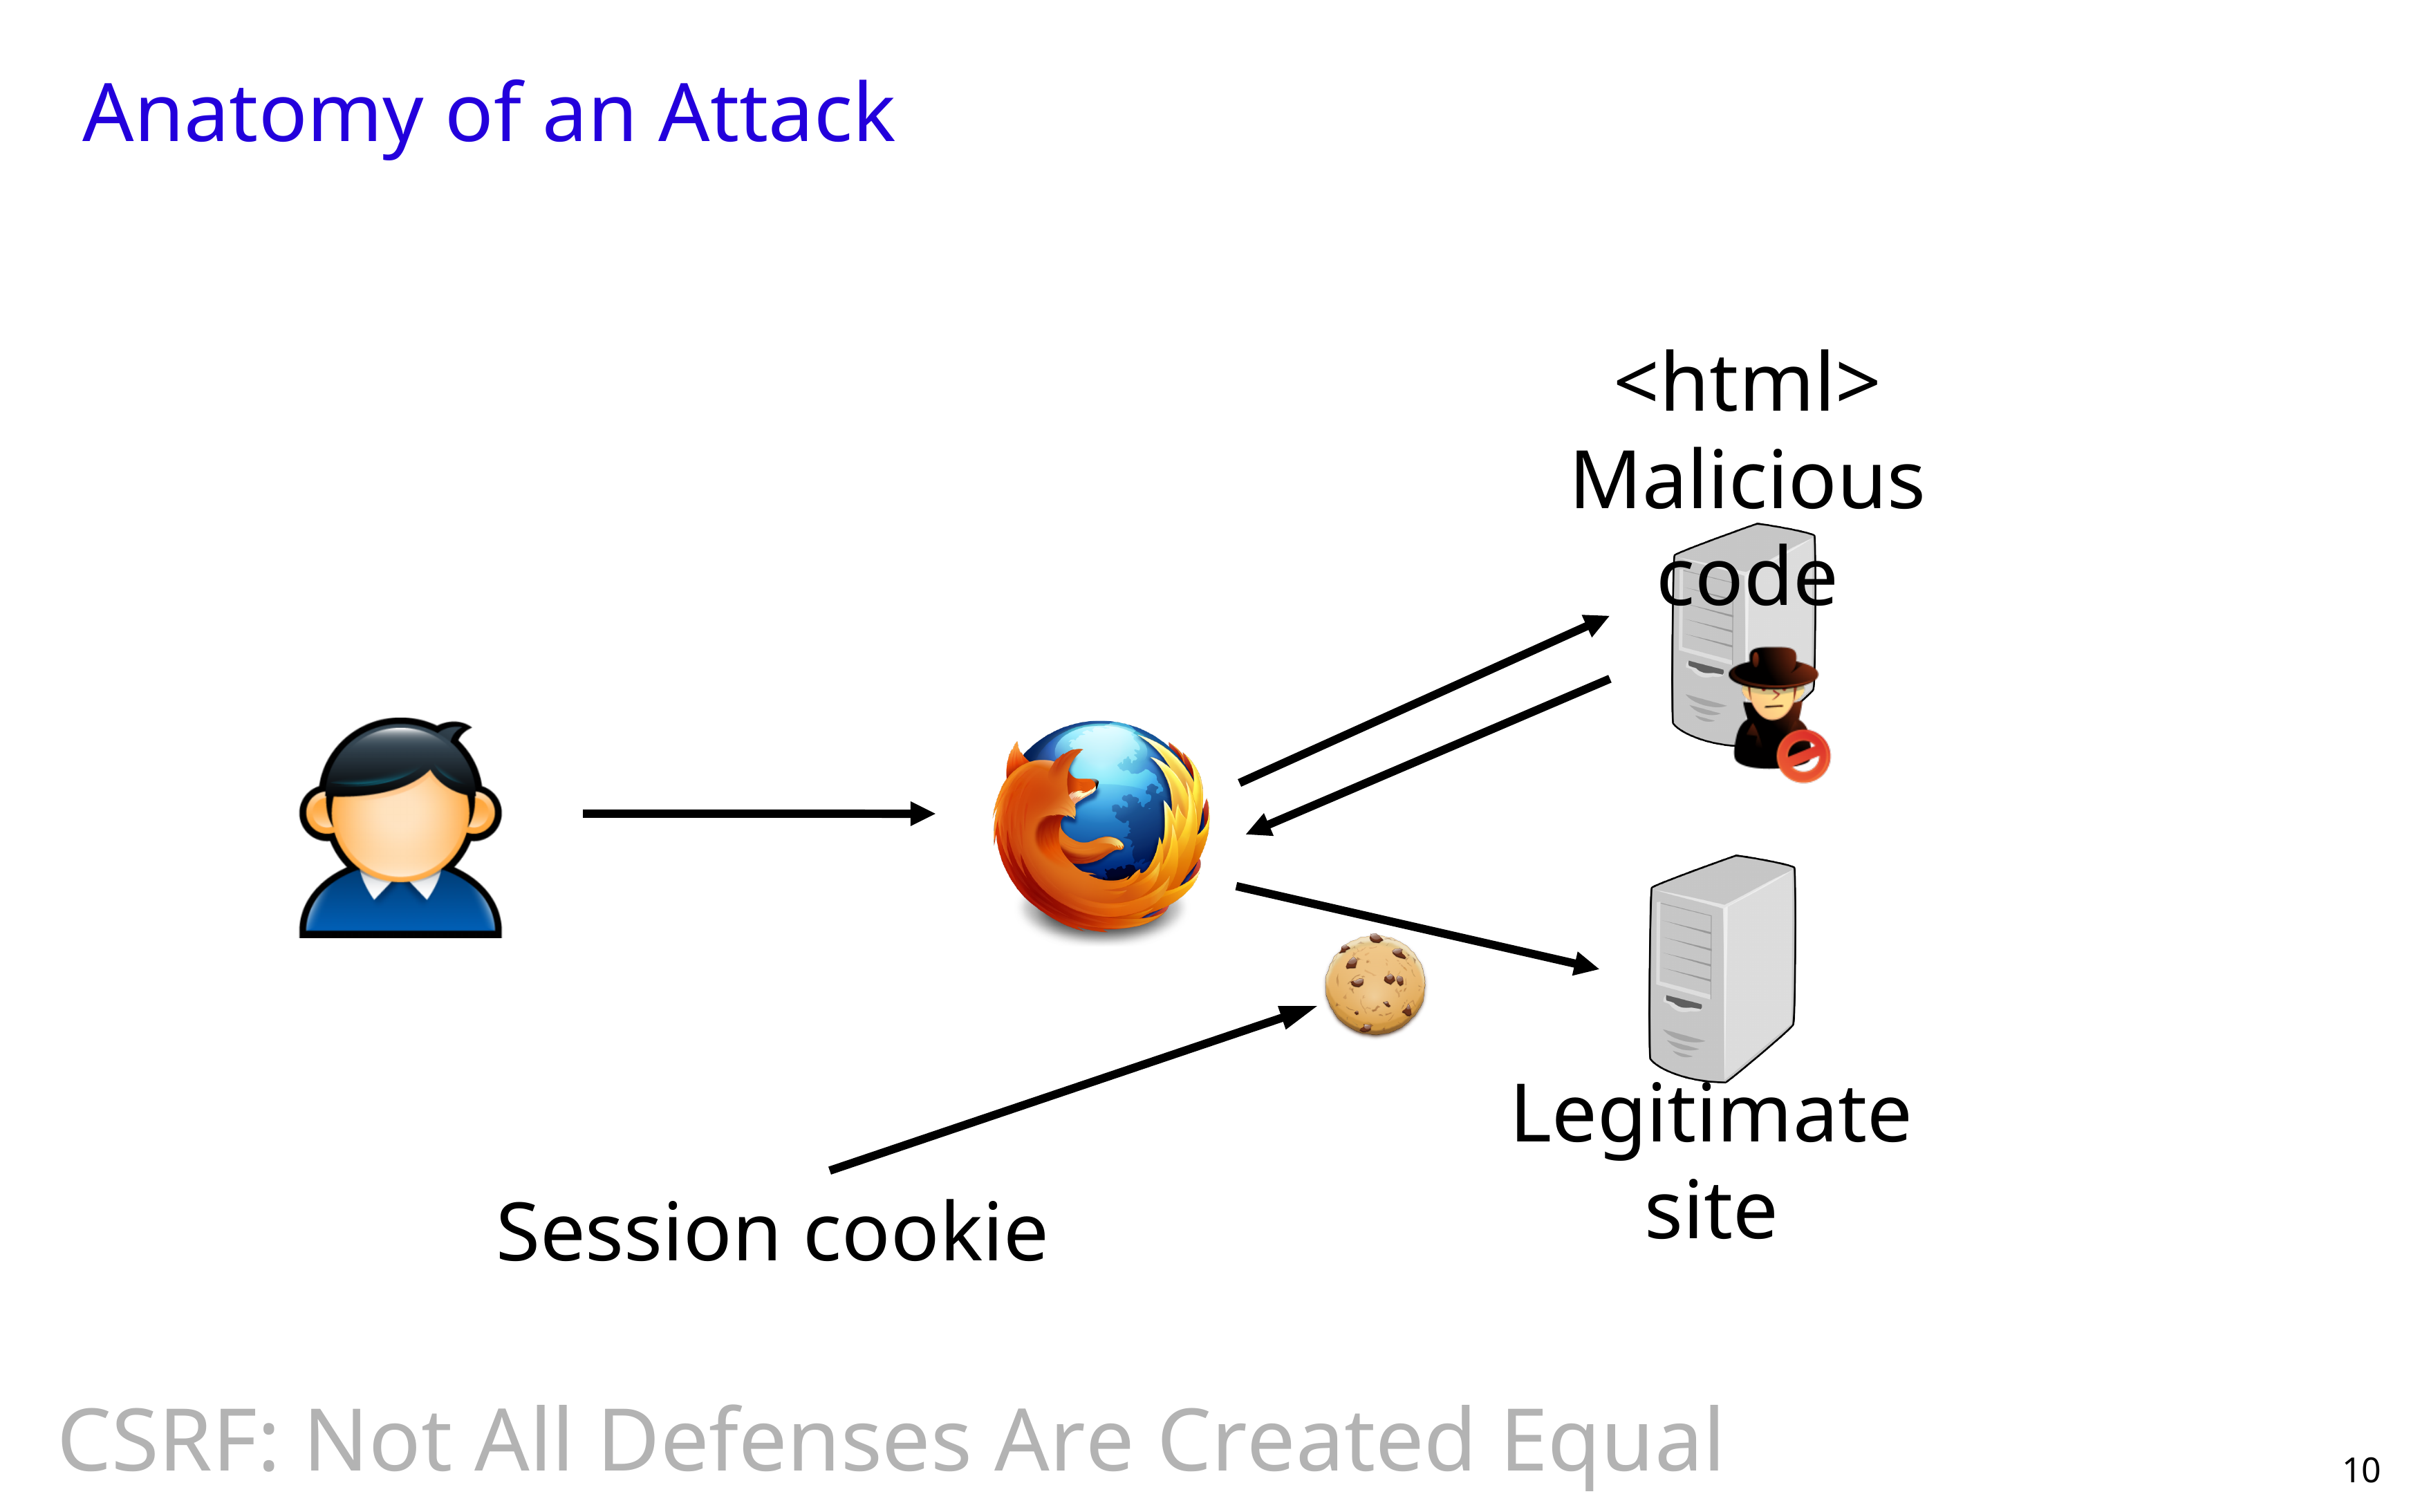

Anatomy of an Attack
<html>
Malicious code
Legitimate site
Session cookie